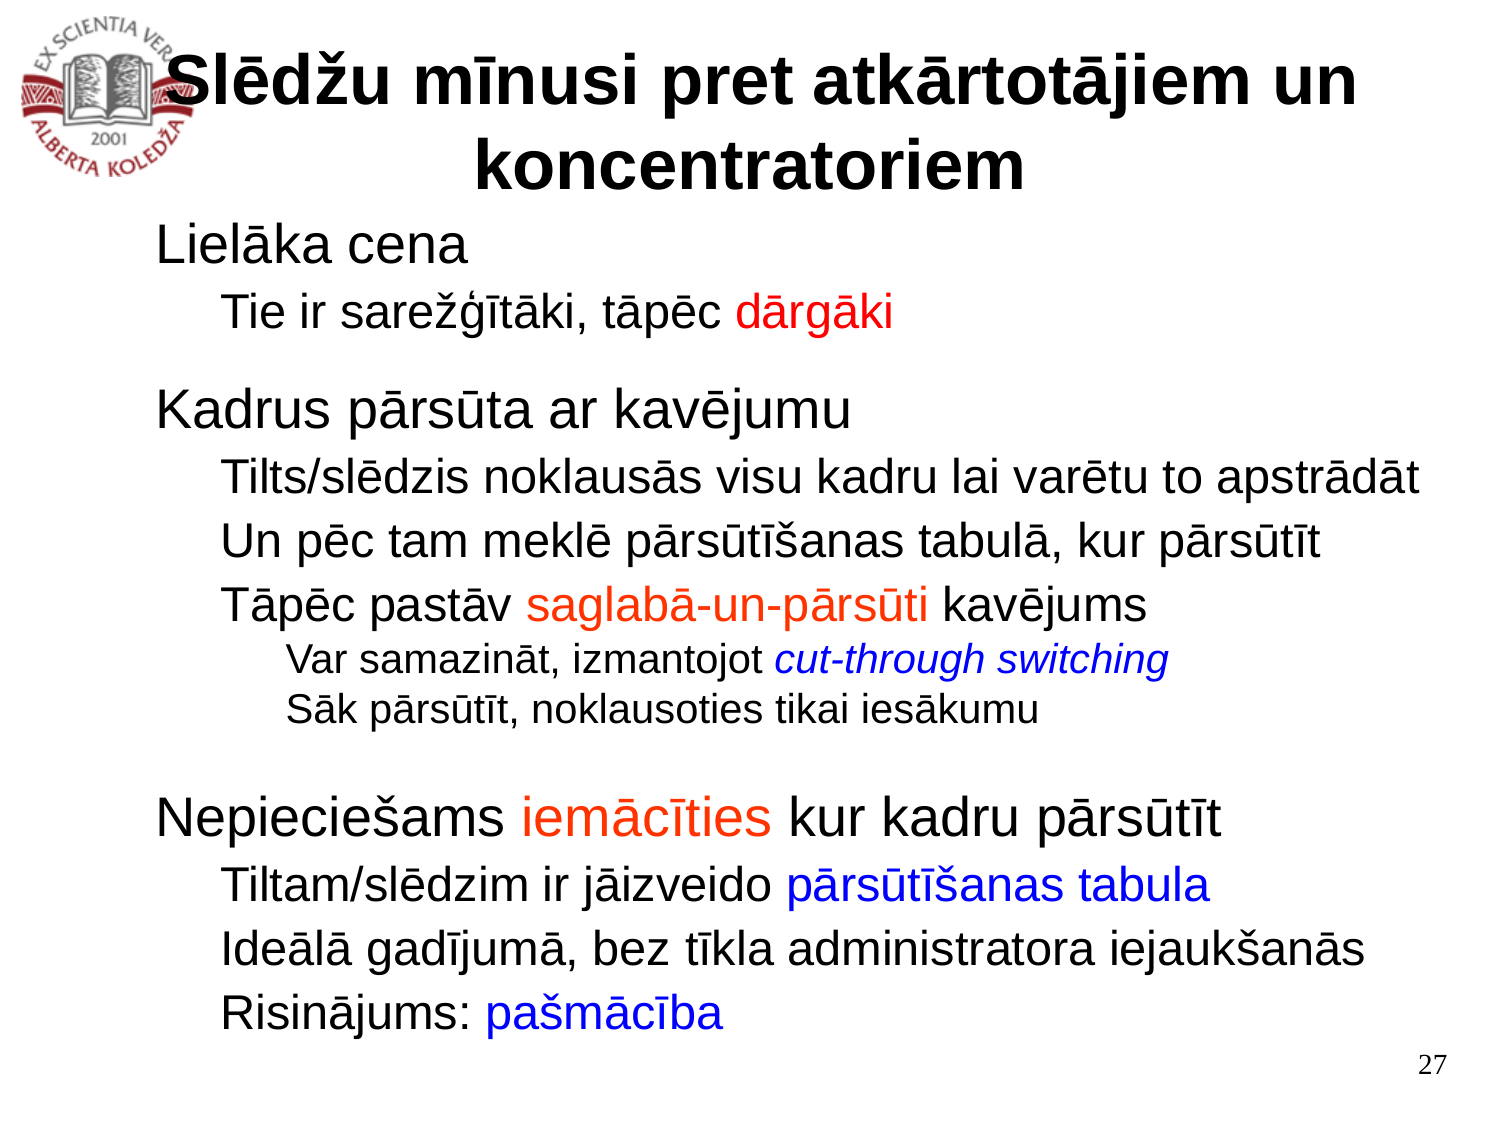

# Slēdžu mīnusi pret atkārtotājiem un koncentratoriem
Lielāka cena
Tie ir sarežģītāki, tāpēc dārgāki
Kadrus pārsūta ar kavējumu
Tilts/slēdzis noklausās visu kadru lai varētu to apstrādāt
Un pēc tam meklē pārsūtīšanas tabulā, kur pārsūtīt
Tāpēc pastāv saglabā-un-pārsūti kavējums
Var samazināt, izmantojot cut-through switching
Sāk pārsūtīt, noklausoties tikai iesākumu
Nepieciešams iemācīties kur kadru pārsūtīt
Tiltam/slēdzim ir jāizveido pārsūtīšanas tabula
Ideālā gadījumā, bez tīkla administratora iejaukšanās
Risinājums: pašmācība